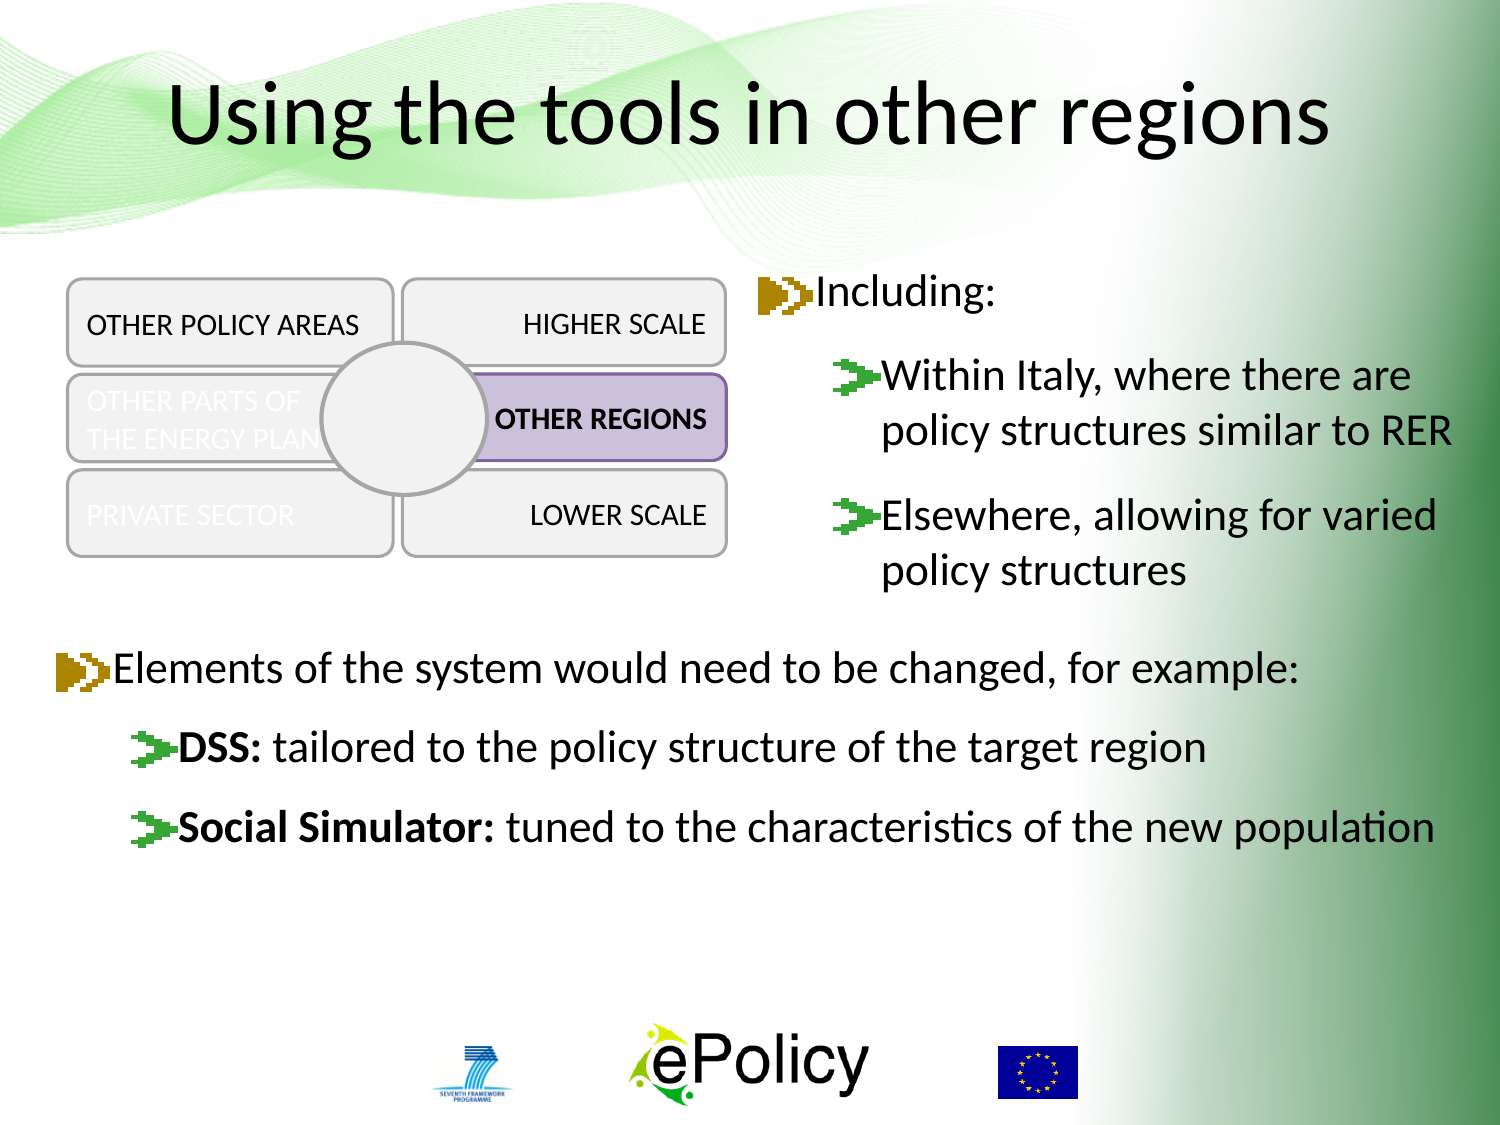

# Using the tools in other regions
Including:
Within Italy, where there are policy structures similar to RER
Elsewhere, allowing for varied policy structures
OTHER POLICY AREAS
HIGHER SCALE
OTHER REGIONS
OTHER PARTS OF
THE ENERGY PLAN
PRIVATE SECTOR
LOWER SCALE
Elements of the system would need to be changed, for example:
DSS: tailored to the policy structure of the target region
Social Simulator: tuned to the characteristics of the new population